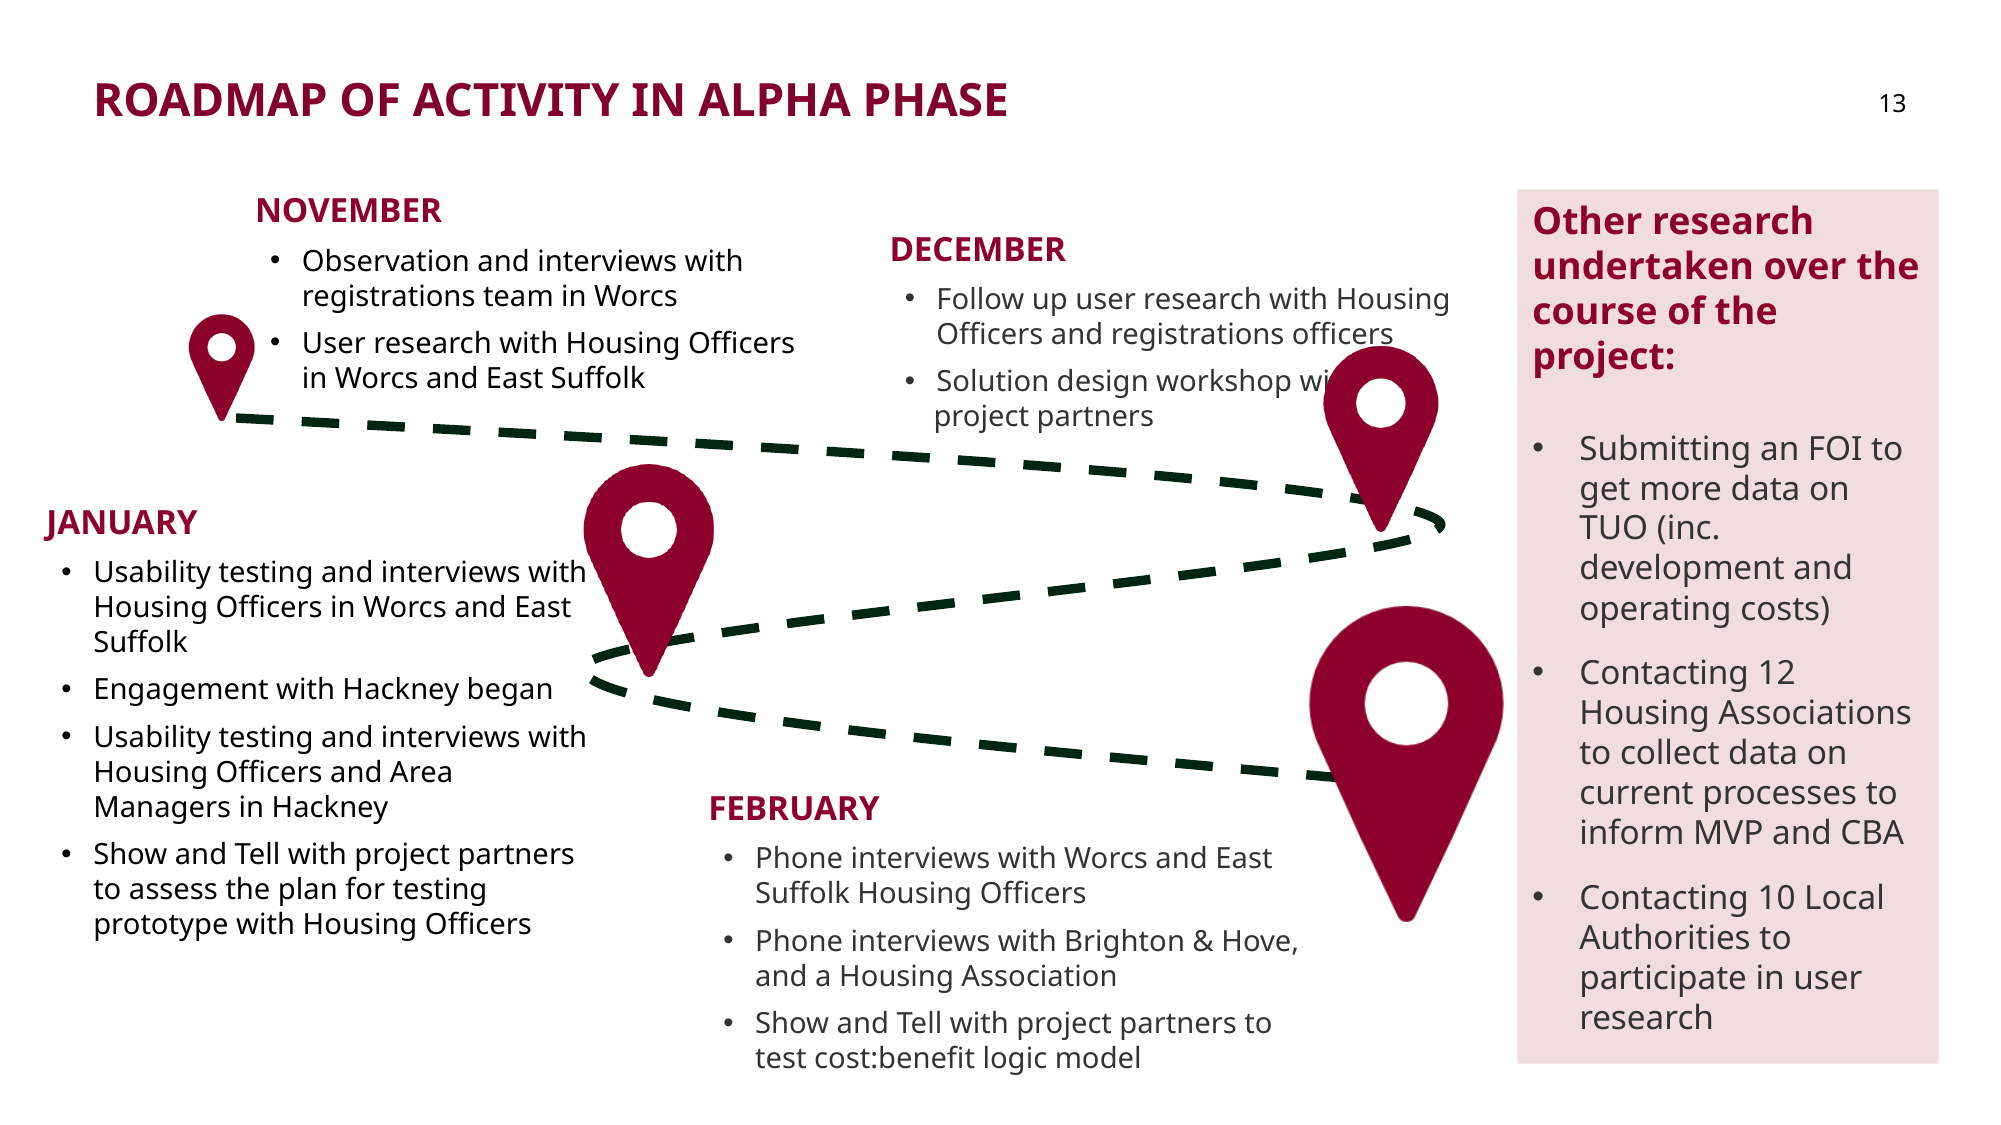

# ROADMAP OF ACTIVITY IN ALPHA PHASE
NOVEMBER
Observation and interviews with registrations team in Worcs
User research with Housing Officers in Worcs and East Suffolk
Other research undertaken over the course of the project:
Submitting an FOI to get more data on TUO (inc. development and operating costs)
Contacting 12 Housing Associations to collect data on current processes to inform MVP and CBA
Contacting 10 Local Authorities to participate in user research
DECEMBER
Follow up user research with Housing Officers and registrations officers
Solution design workshop with
project partners
JANUARY
Usability testing and interviews with Housing Officers in Worcs and East Suffolk
Engagement with Hackney began
Usability testing and interviews with Housing Officers and Area Managers in Hackney
Show and Tell with project partners to assess the plan for testing prototype with Housing Officers
FEBRUARY
Phone interviews with Worcs and East Suffolk Housing Officers
Phone interviews with Brighton & Hove, and a Housing Association
Show and Tell with project partners to test cost:benefit logic model